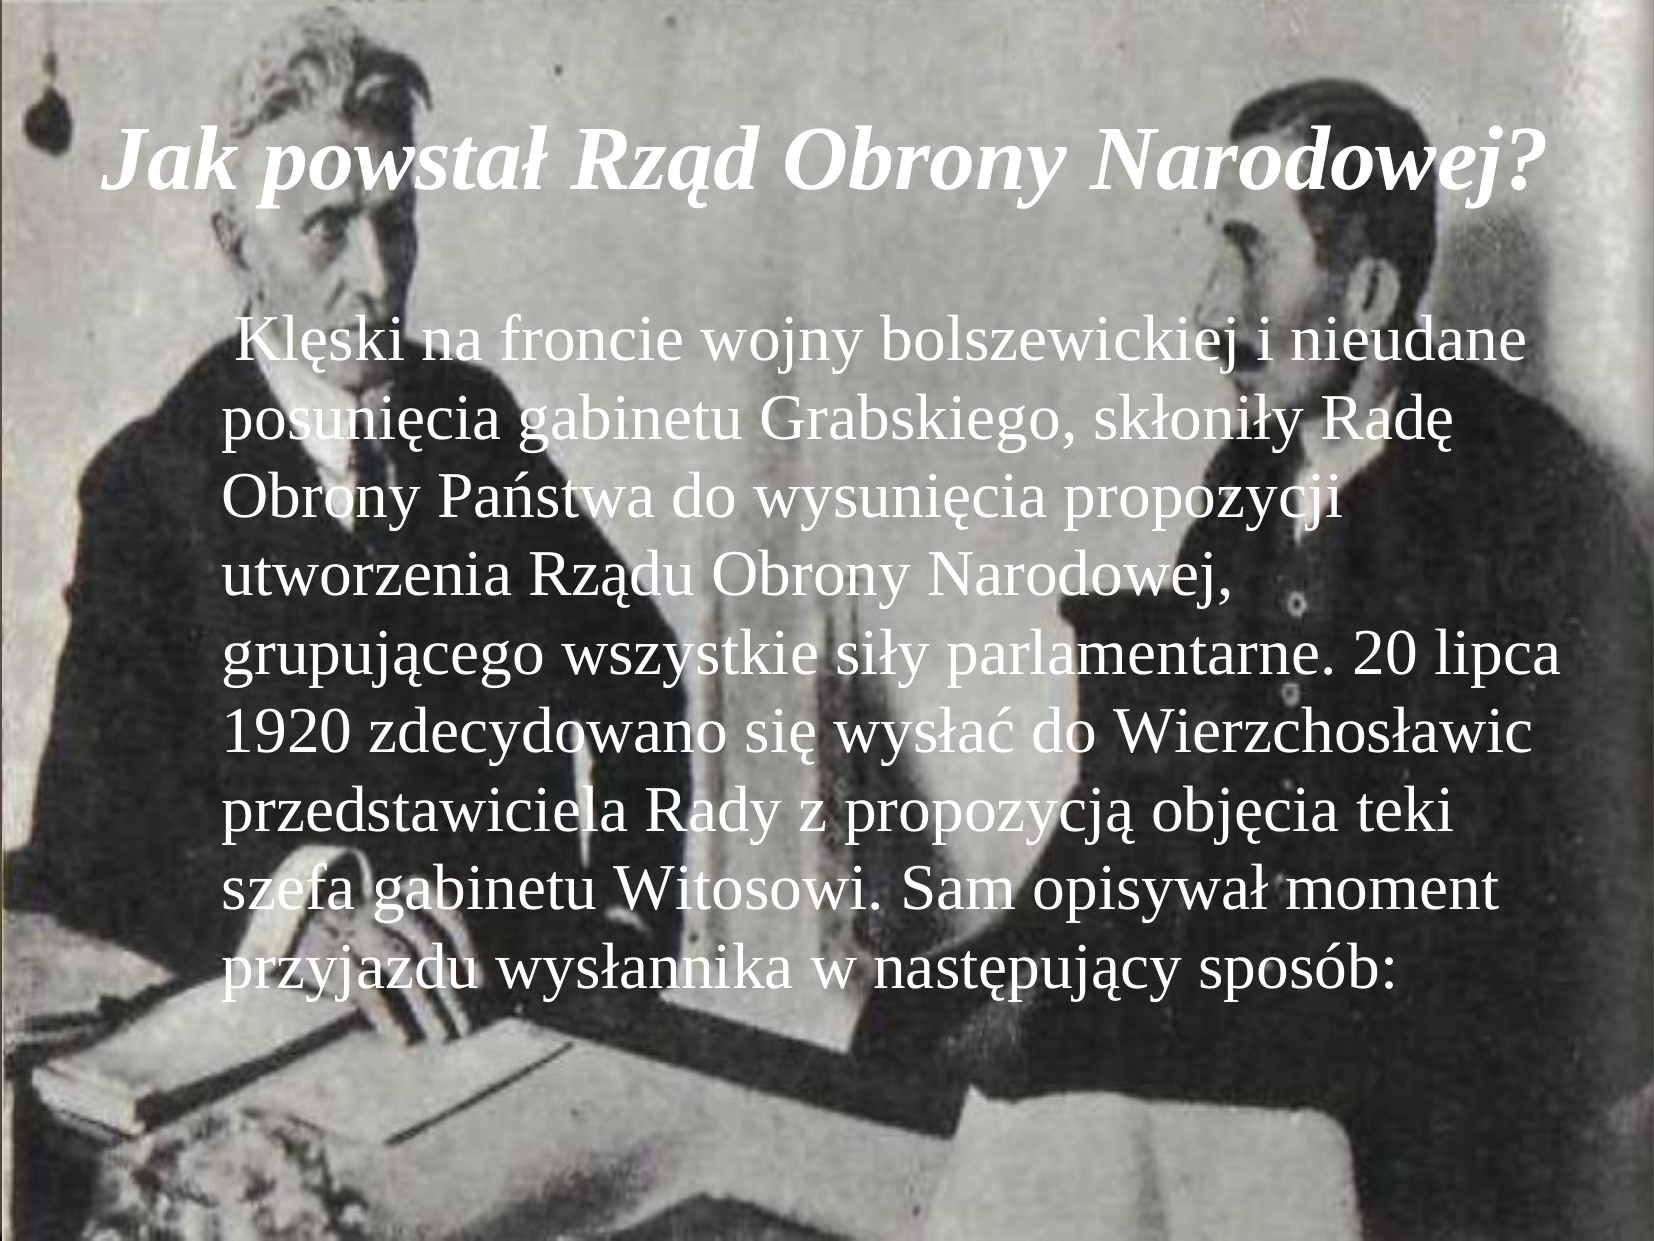

# Jak powstał Rząd Obrony Narodowej?
 Klęski na froncie wojny bolszewickiej i nieudane posunięcia gabinetu Grabskiego, skłoniły Radę Obrony Państwa do wysunięcia propozycji utworzenia Rządu Obrony Narodowej, grupującego wszystkie siły parlamentarne. 20 lipca 1920 zdecydowano się wysłać do Wierzchosławic przedstawiciela Rady z propozycją objęcia teki szefa gabinetu Witosowi. Sam opisywał moment przyjazdu wysłannika w następujący sposób: